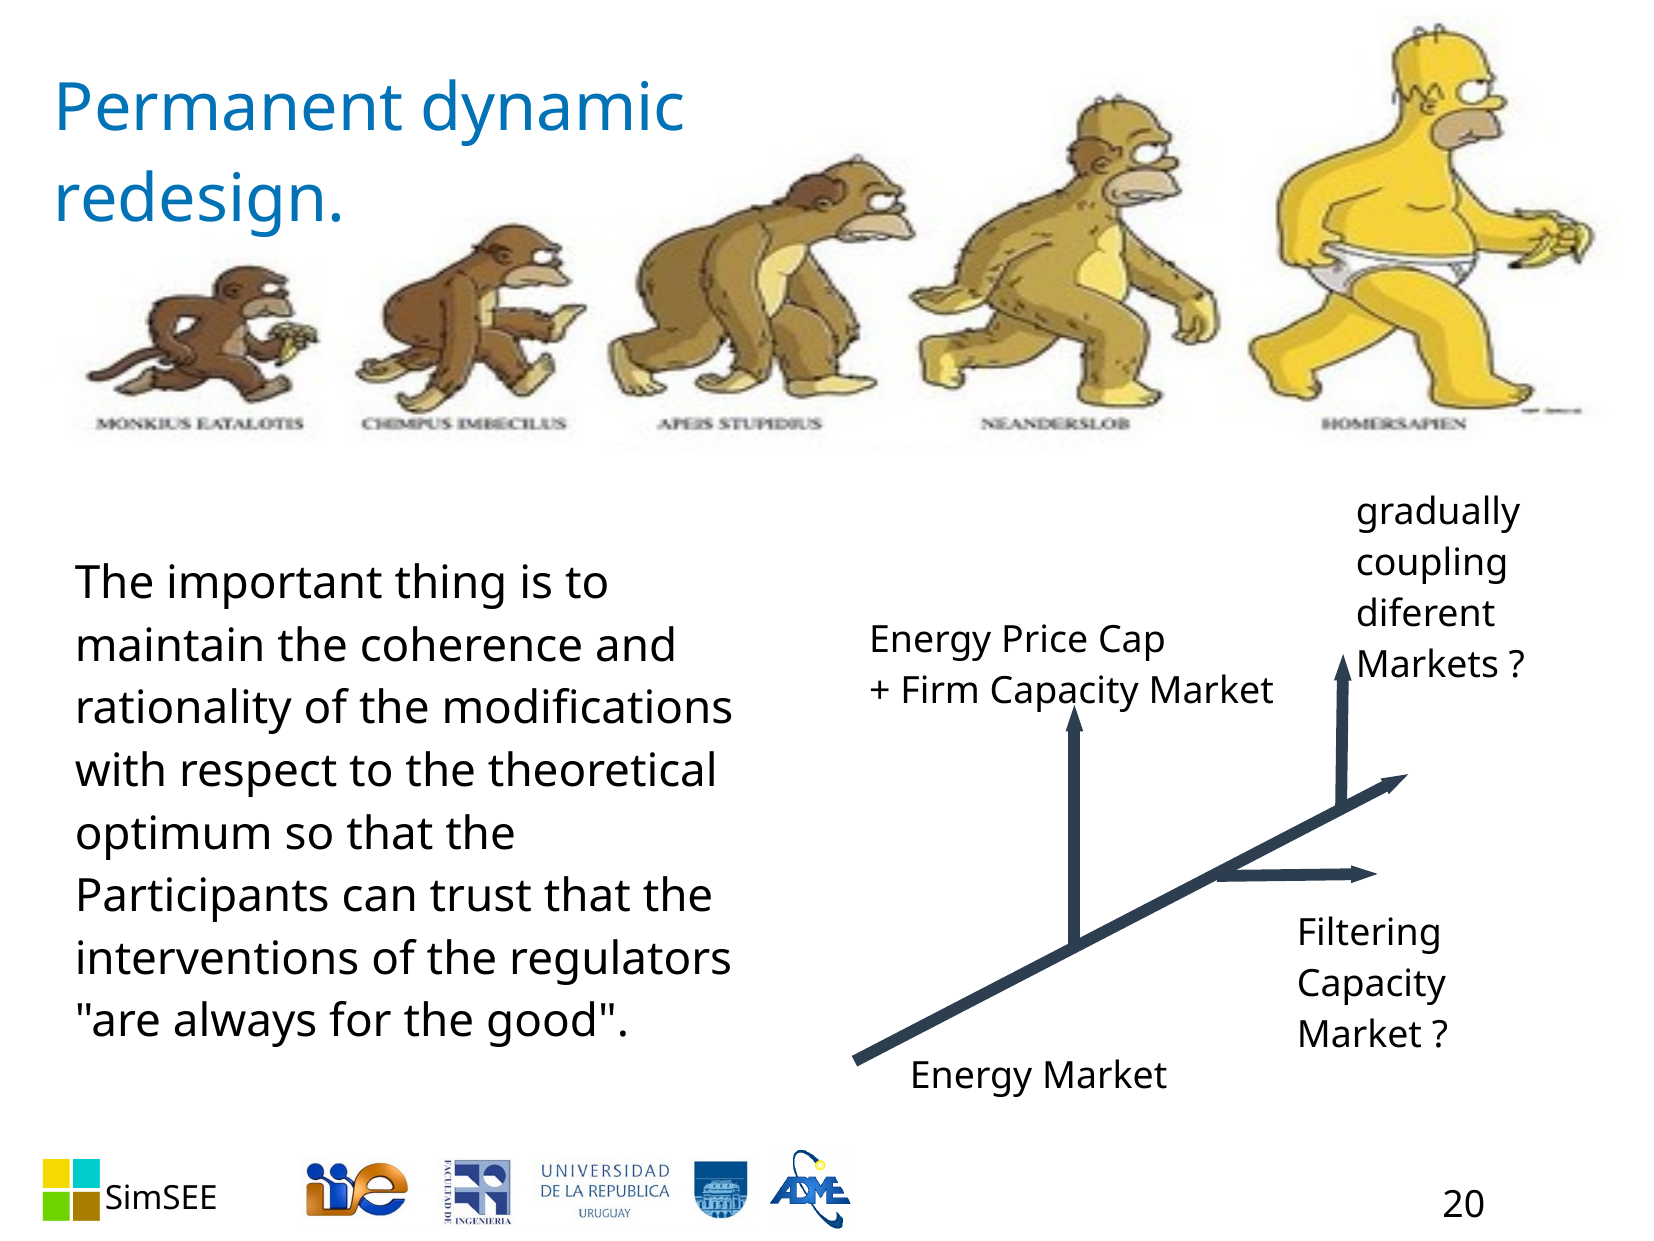

# Permanent dynamic redesign.
gradually coupling diferent Markets ?
Energy Price Cap
+ Firm Capacity Market
Filtering Capacity
Market ?
Energy Market
The important thing is to maintain the coherence and rationality of the modifications with respect to the theoretical optimum so that the Participants can trust that the interventions of the regulators "are always for the good".